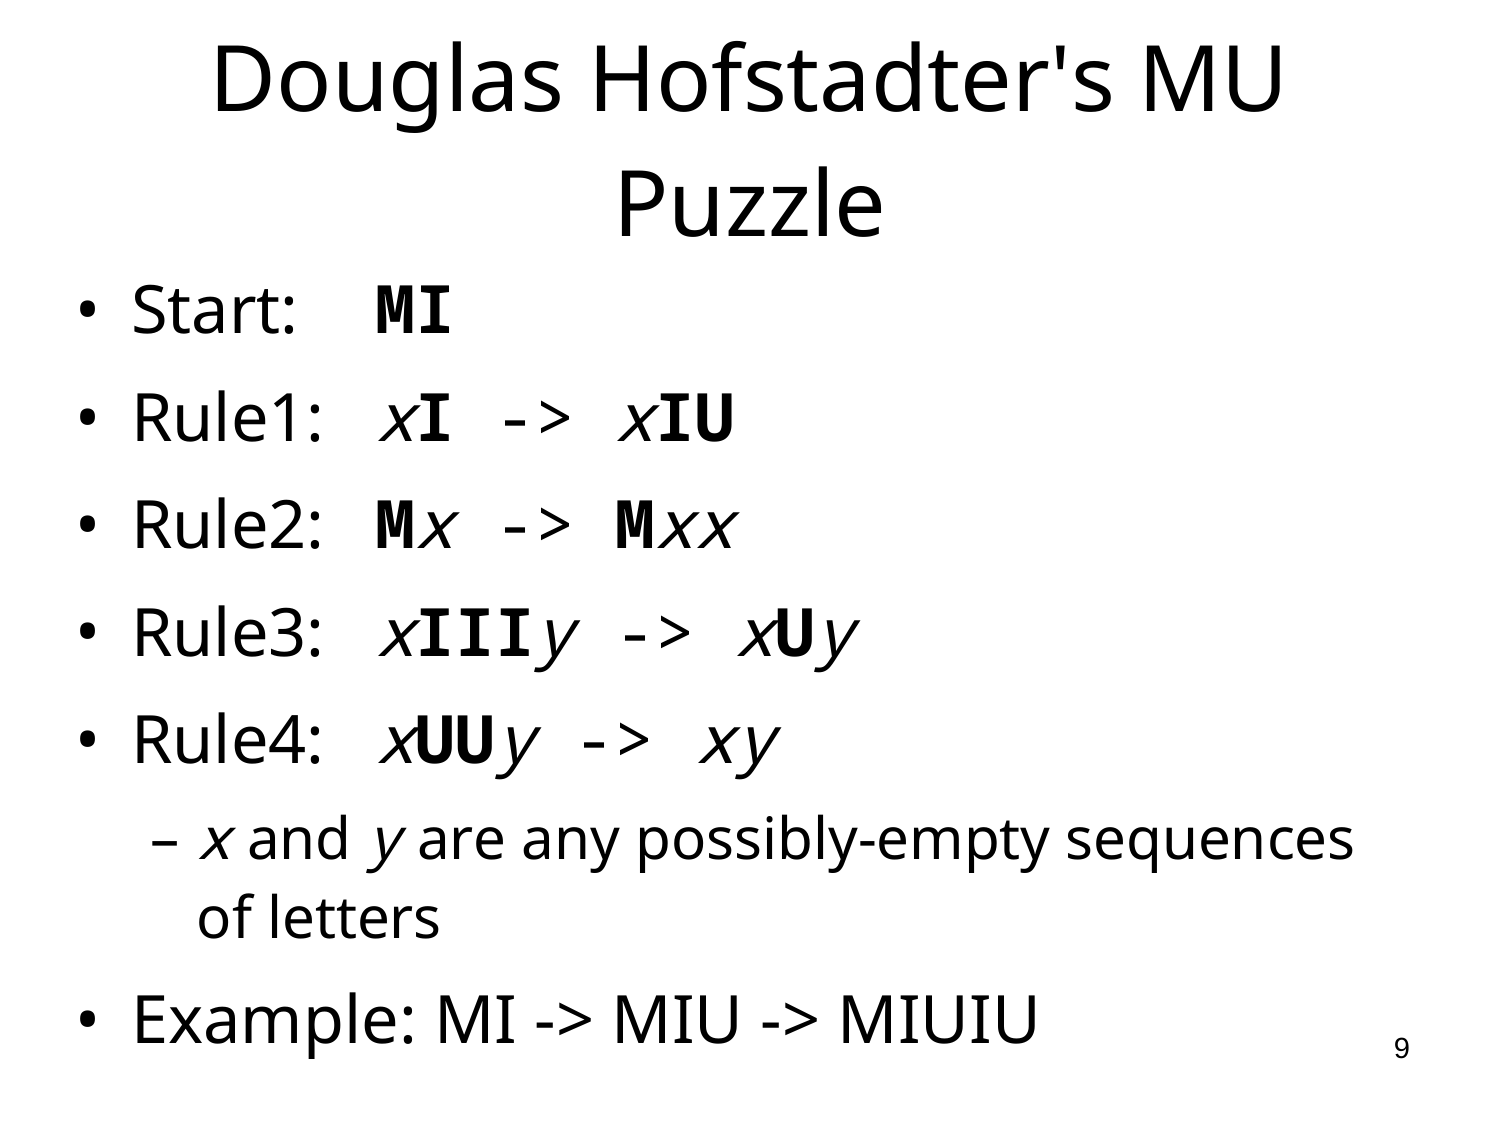

# Douglas Hofstadter's MU Puzzle
Start:	MI
Rule1:	xI -> xIU
Rule2:	Mx -> Mxx
Rule3:	xIIIy -> xUy
Rule4:	xUUy -> xy
x and y are any possibly-empty sequences of letters
Example: MI -> MIU -> MIUIU
9